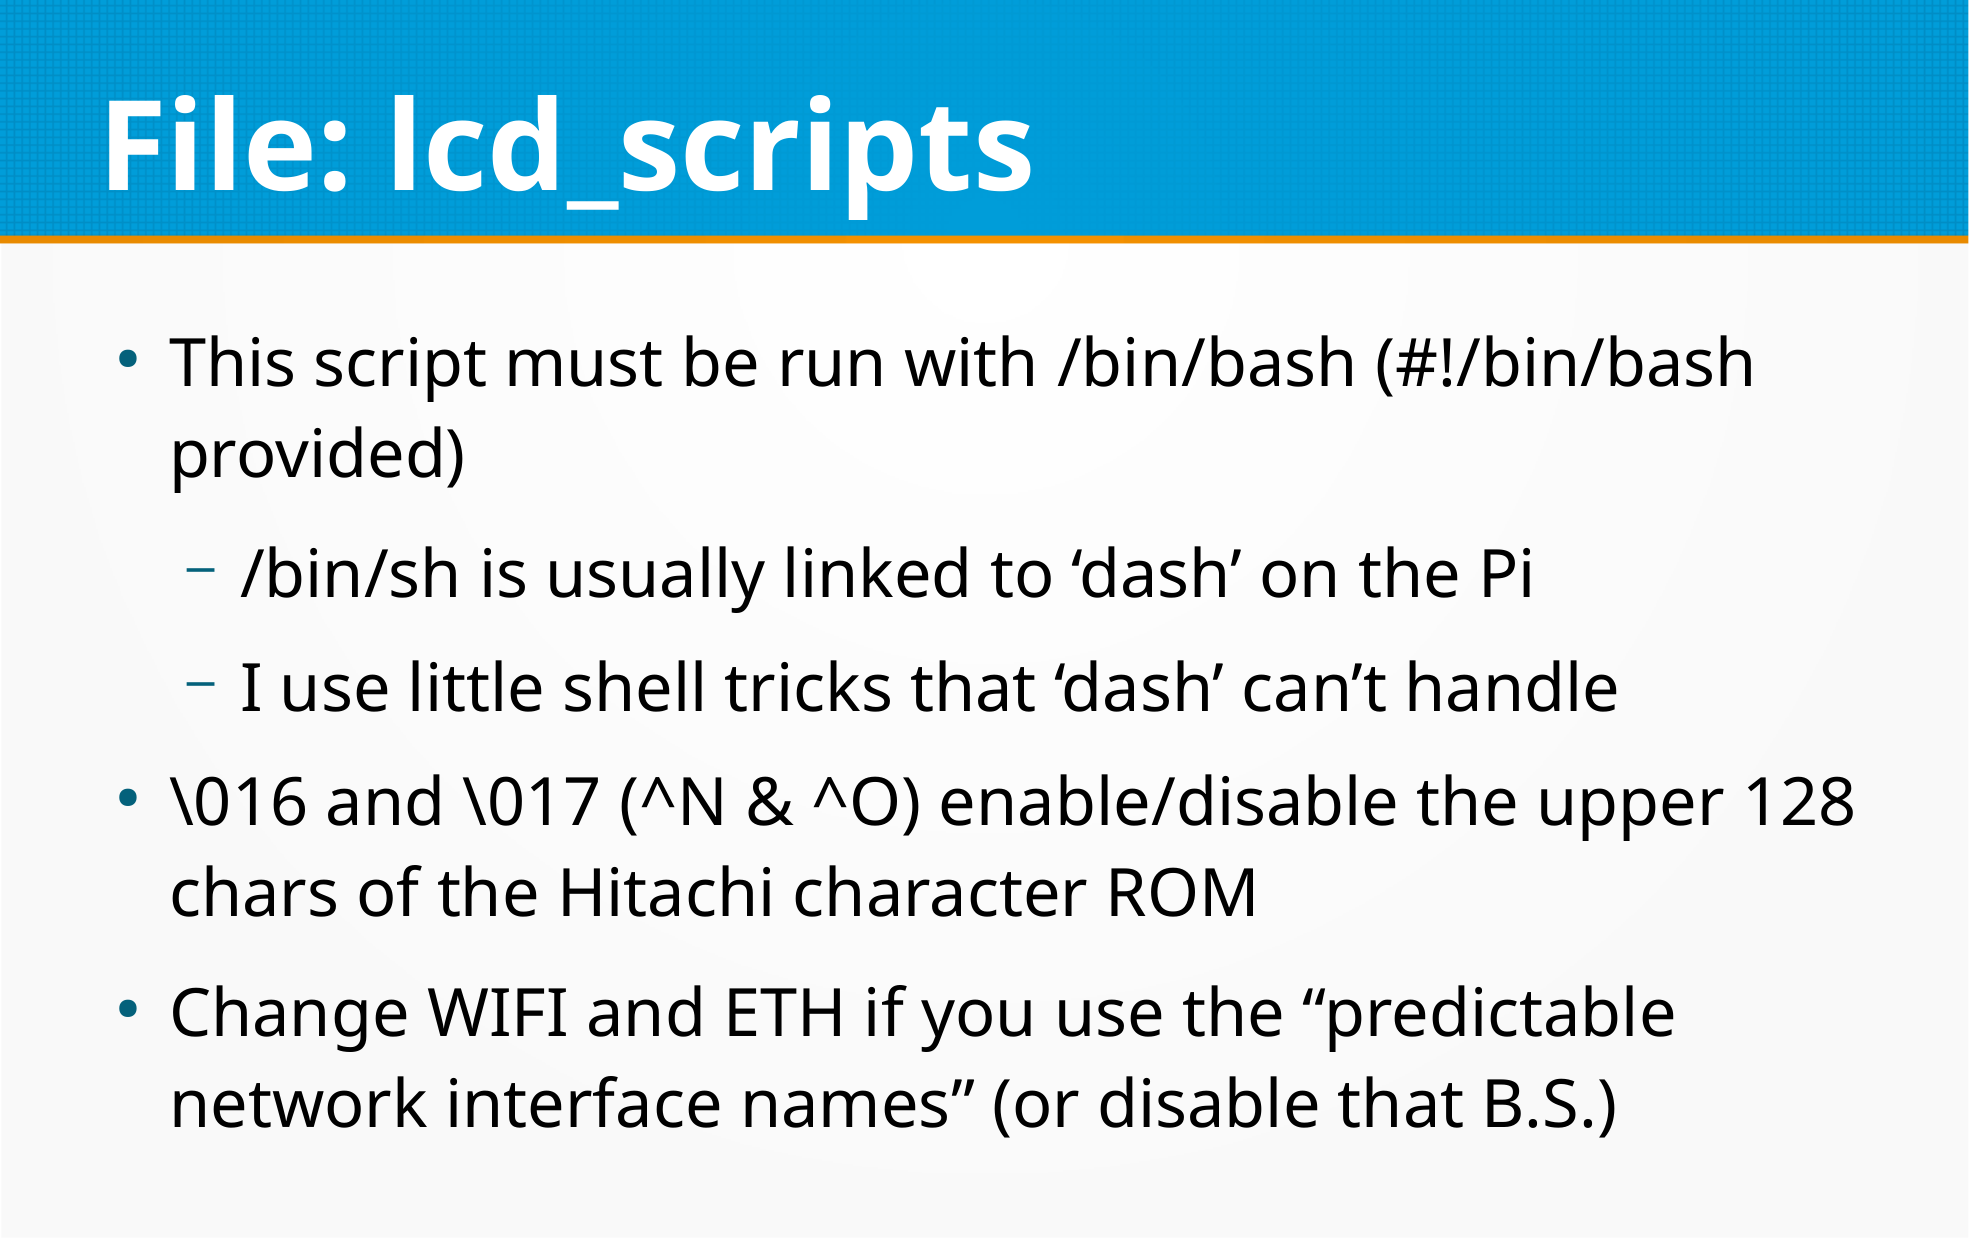

# File: lcd_scripts
This script must be run with /bin/bash (#!/bin/bash provided)
/bin/sh is usually linked to ‘dash’ on the Pi
I use little shell tricks that ‘dash’ can’t handle
\016 and \017 (^N & ^O) enable/disable the upper 128 chars of the Hitachi character ROM
Change WIFI and ETH if you use the “predictable network interface names” (or disable that B.S.)